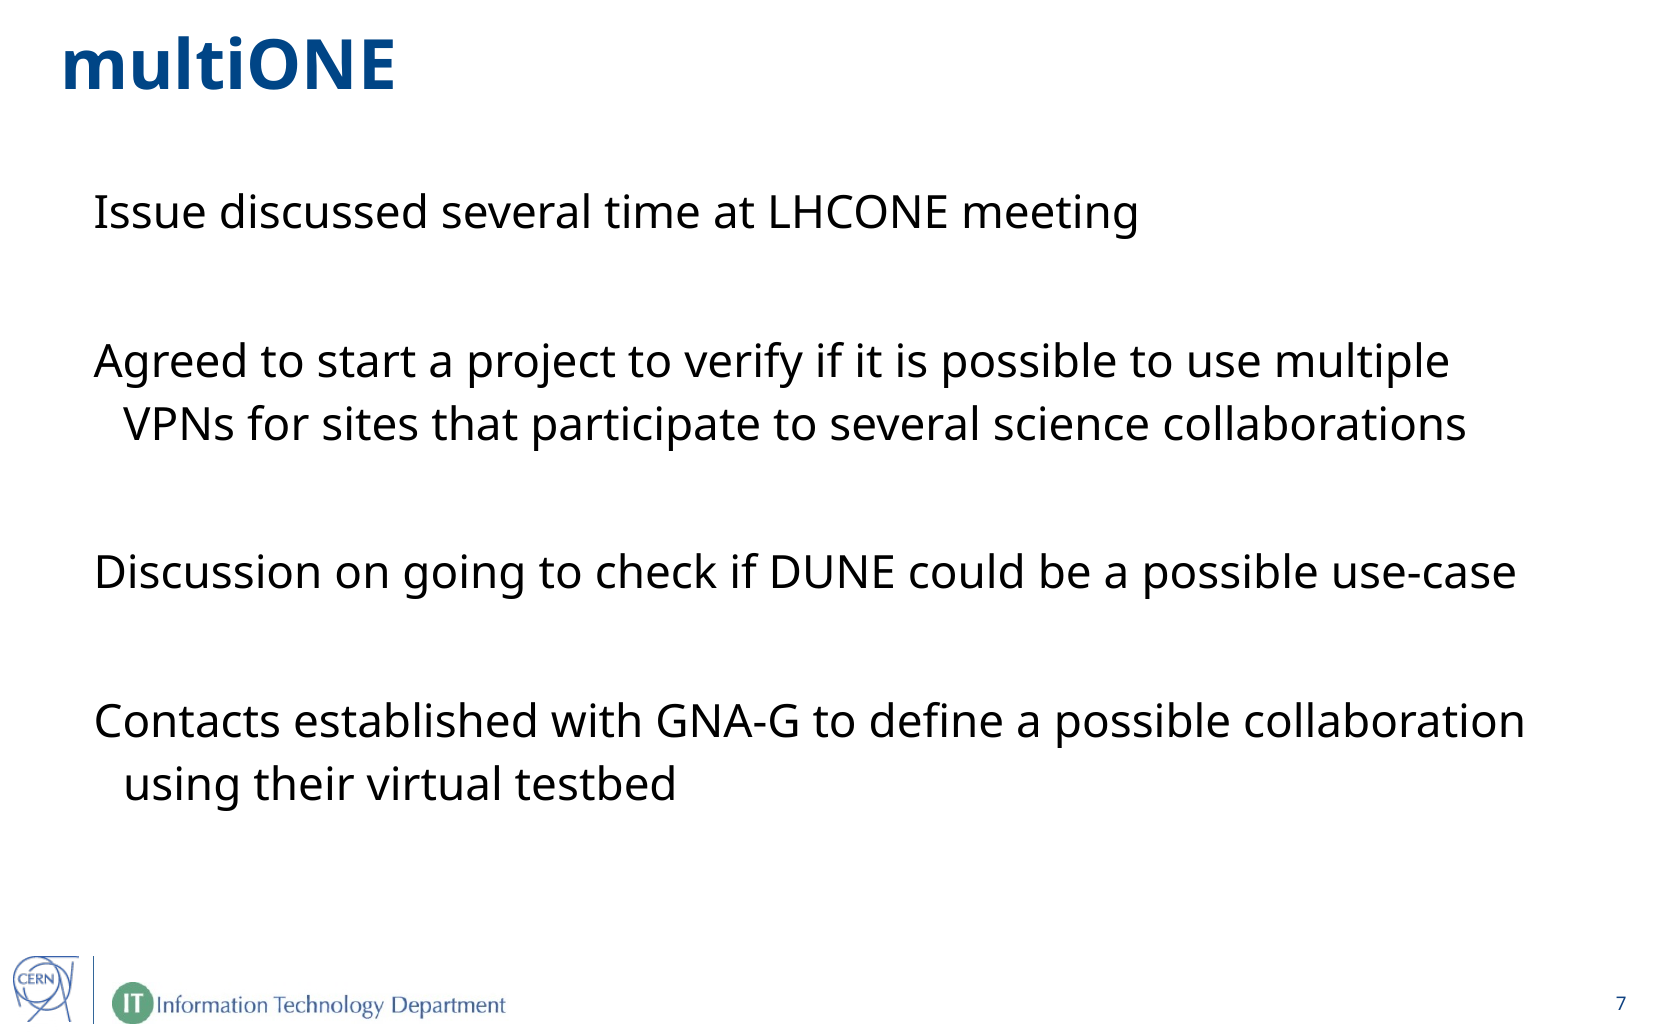

# multiONE
Issue discussed several time at LHCONE meeting
Agreed to start a project to verify if it is possible to use multiple VPNs for sites that participate to several science collaborations
Discussion on going to check if DUNE could be a possible use-case
Contacts established with GNA-G to define a possible collaboration using their virtual testbed